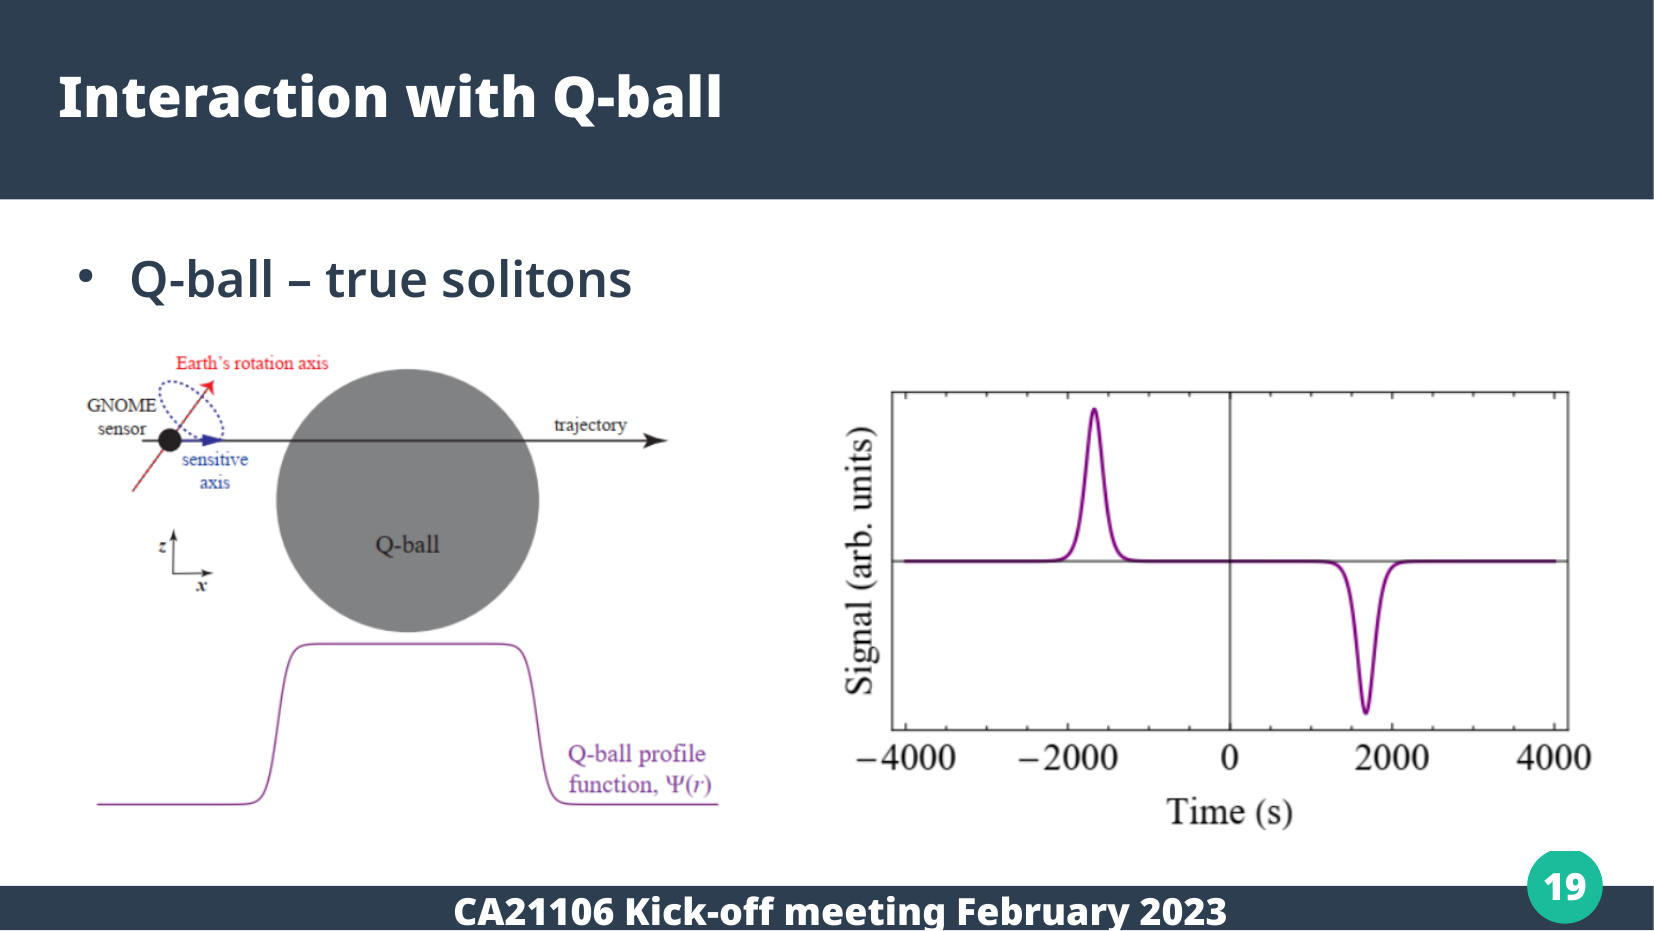

# Interaction with Q-ball
Q-ball – true solitons
CA21106 Kick-off meeting February 2023